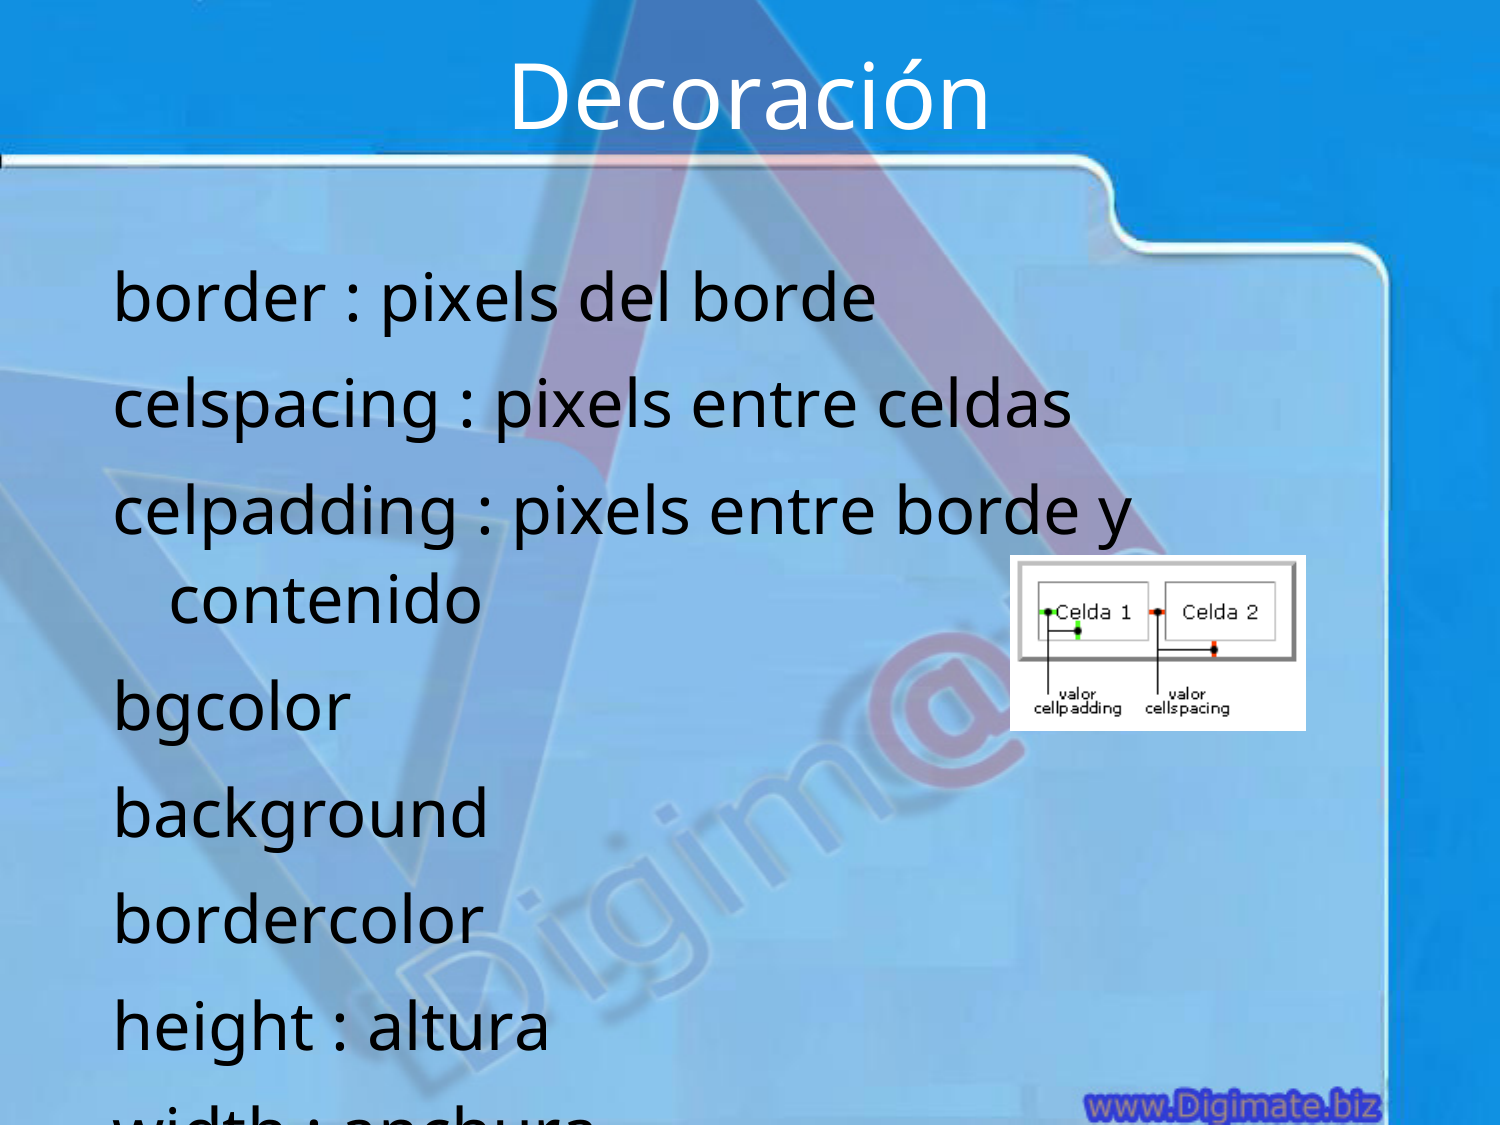

# Decoración
border : pixels del borde
celspacing : pixels entre celdas
celpadding : pixels entre borde y contenido
bgcolor
background
bordercolor
height : altura
width : anchura